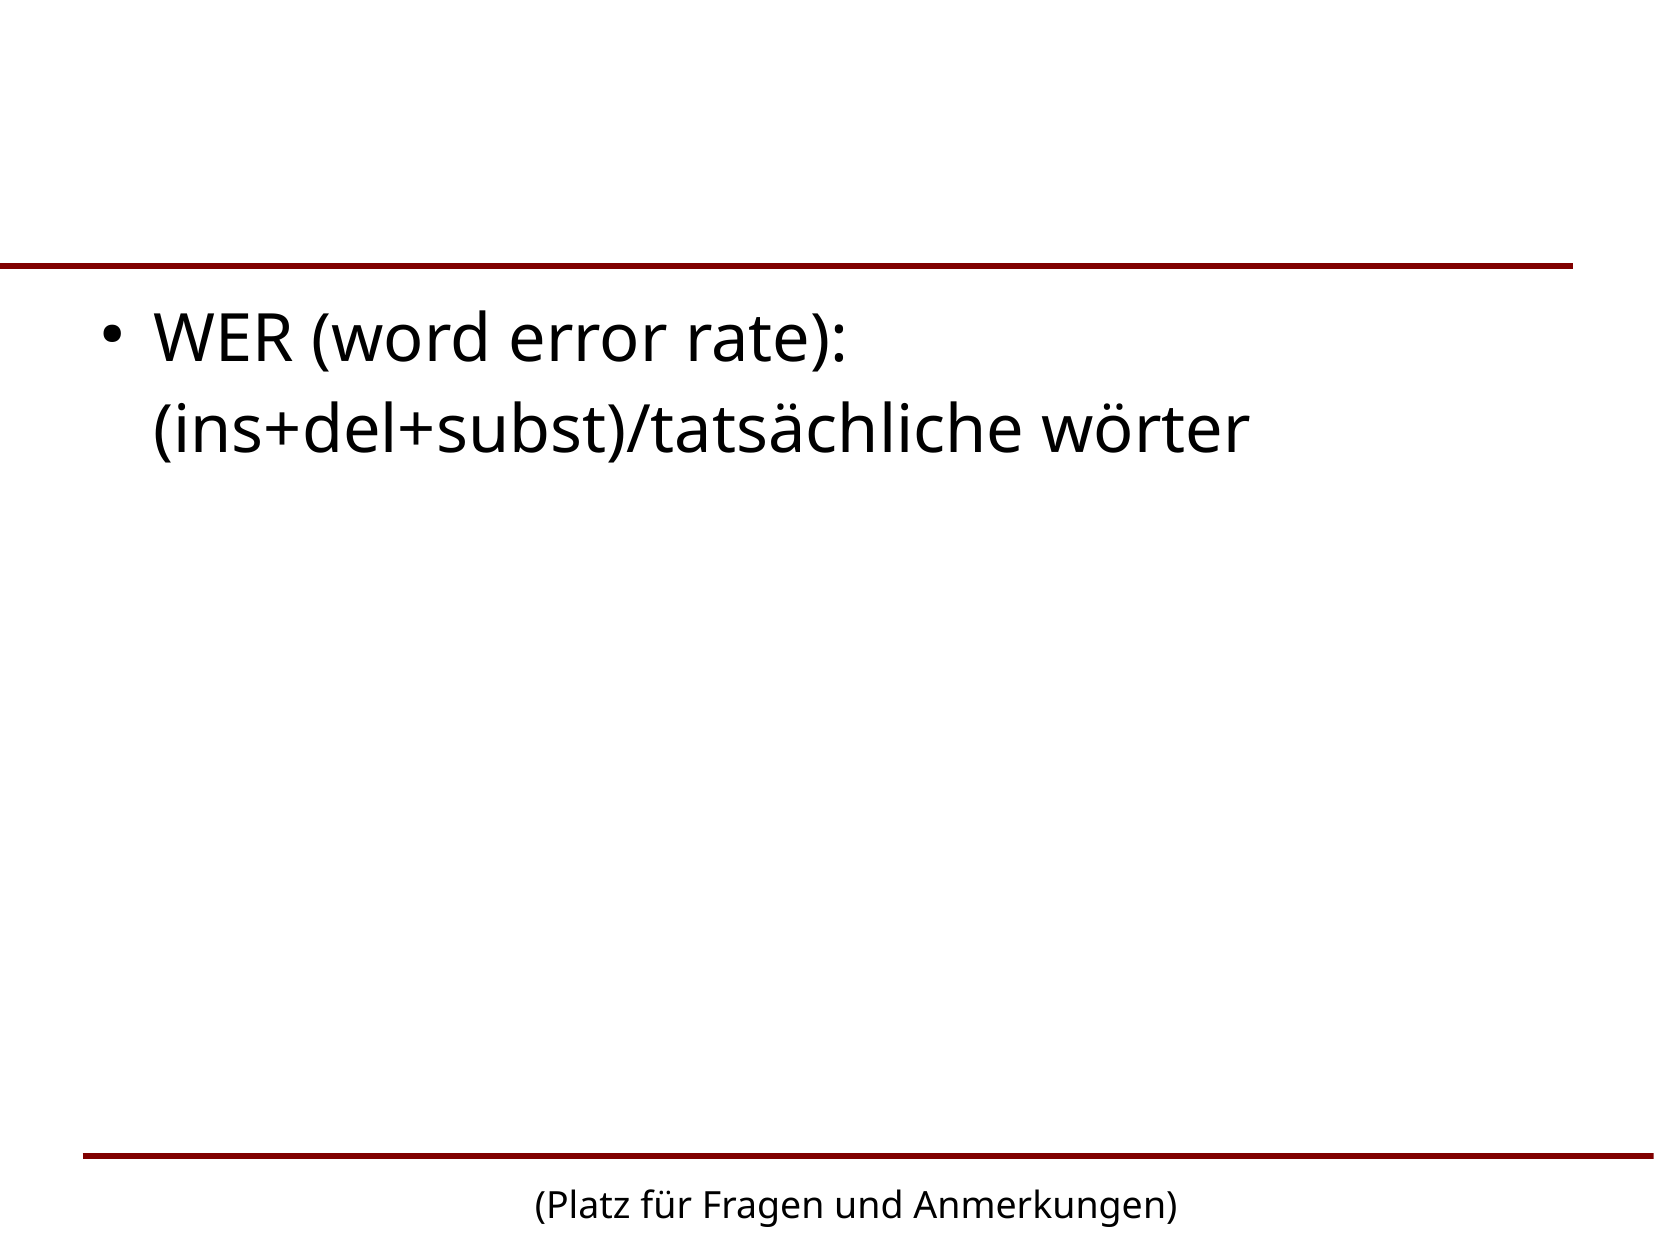

#
WER (word error rate):
(ins+del+subst)/tatsächliche wörter
(Platz für Fragen und Anmerkungen)